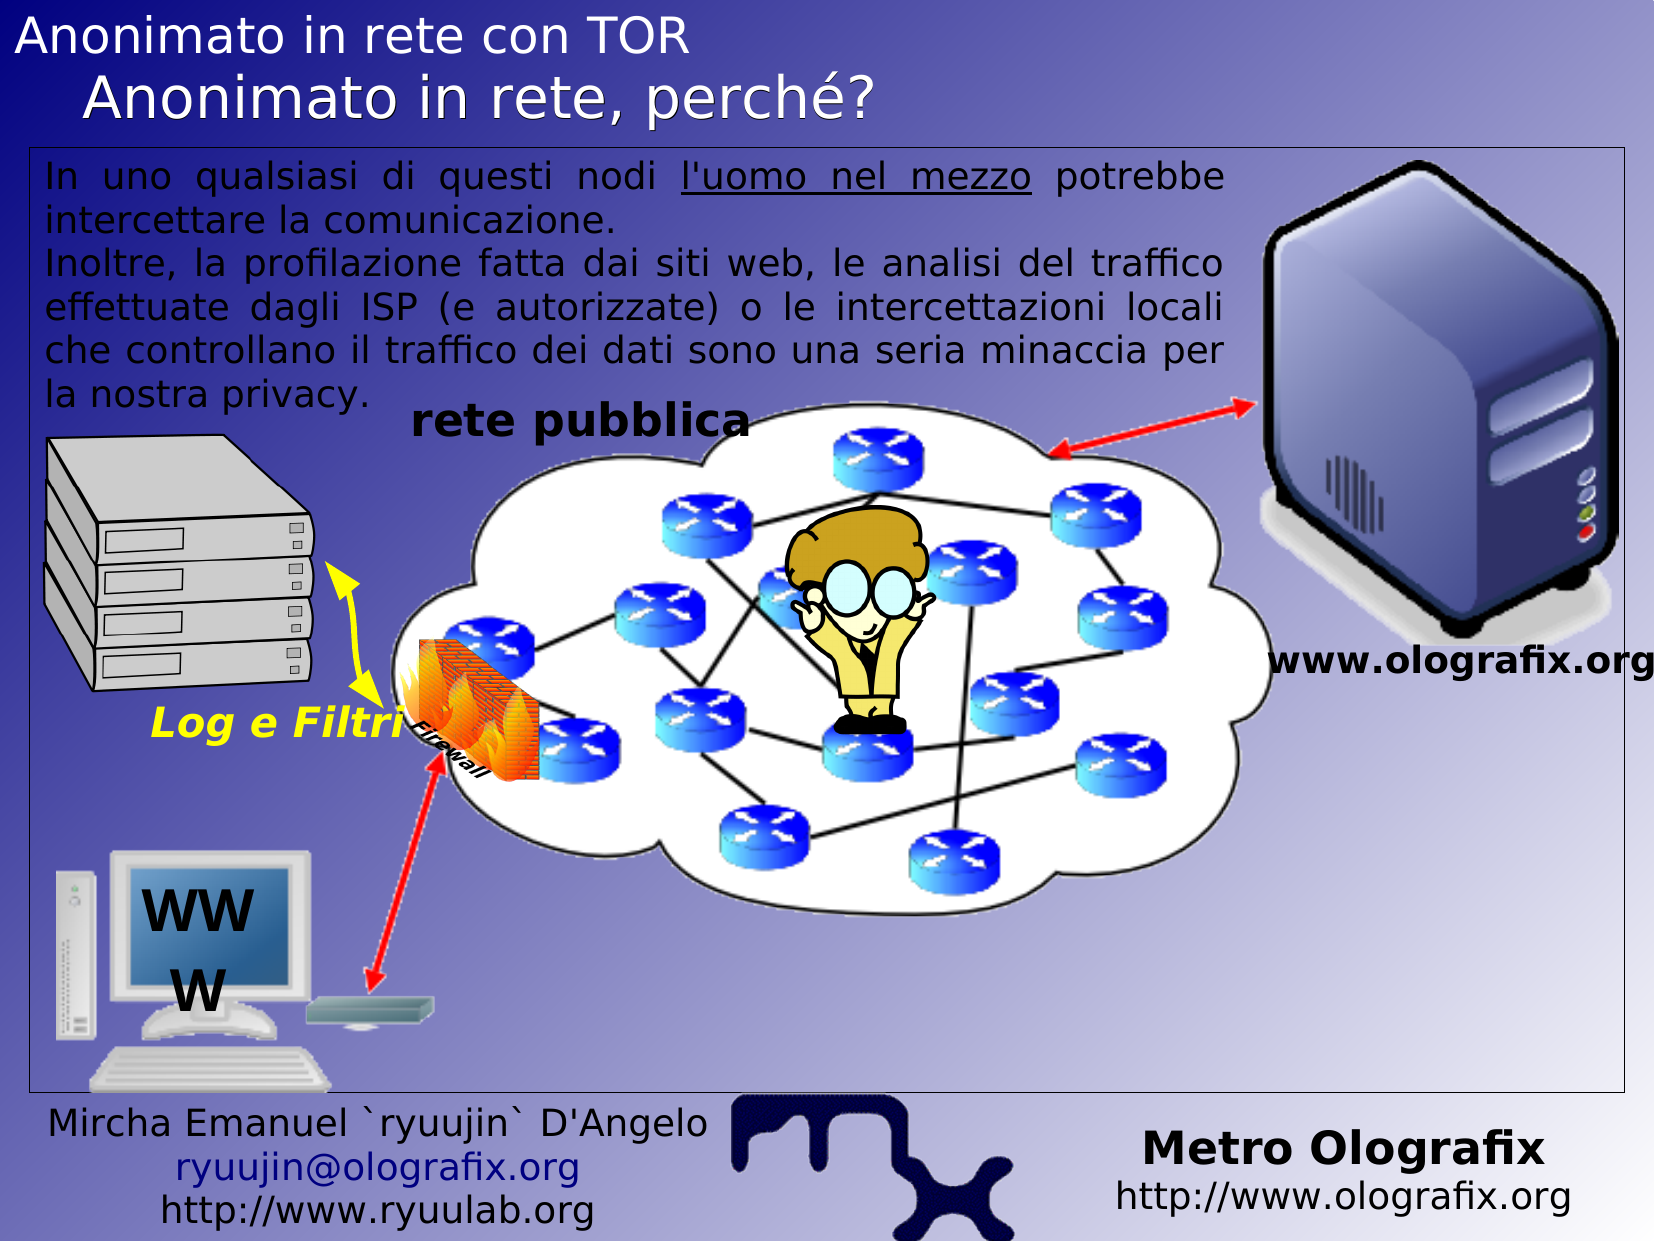

Anonimato in rete con TOR
# Anonimato in rete, perché?
In uno qualsiasi di questi nodi l'uomo nel mezzo potrebbe intercettare la comunicazione.
Inoltre, la profilazione fatta dai siti web, le analisi del traffico effettuate dagli ISP (e autorizzate) o le intercettazioni locali che controllano il traffico dei dati sono una seria minaccia per la nostra privacy.
rete pubblica
www.olografix.org
Log e Filtri
WWW
Mircha Emanuel `ryuujin` D'Angelo
ryuujin@olografix.org
http://www.ryuulab.org
Metro Olografix
http://www.olografix.org